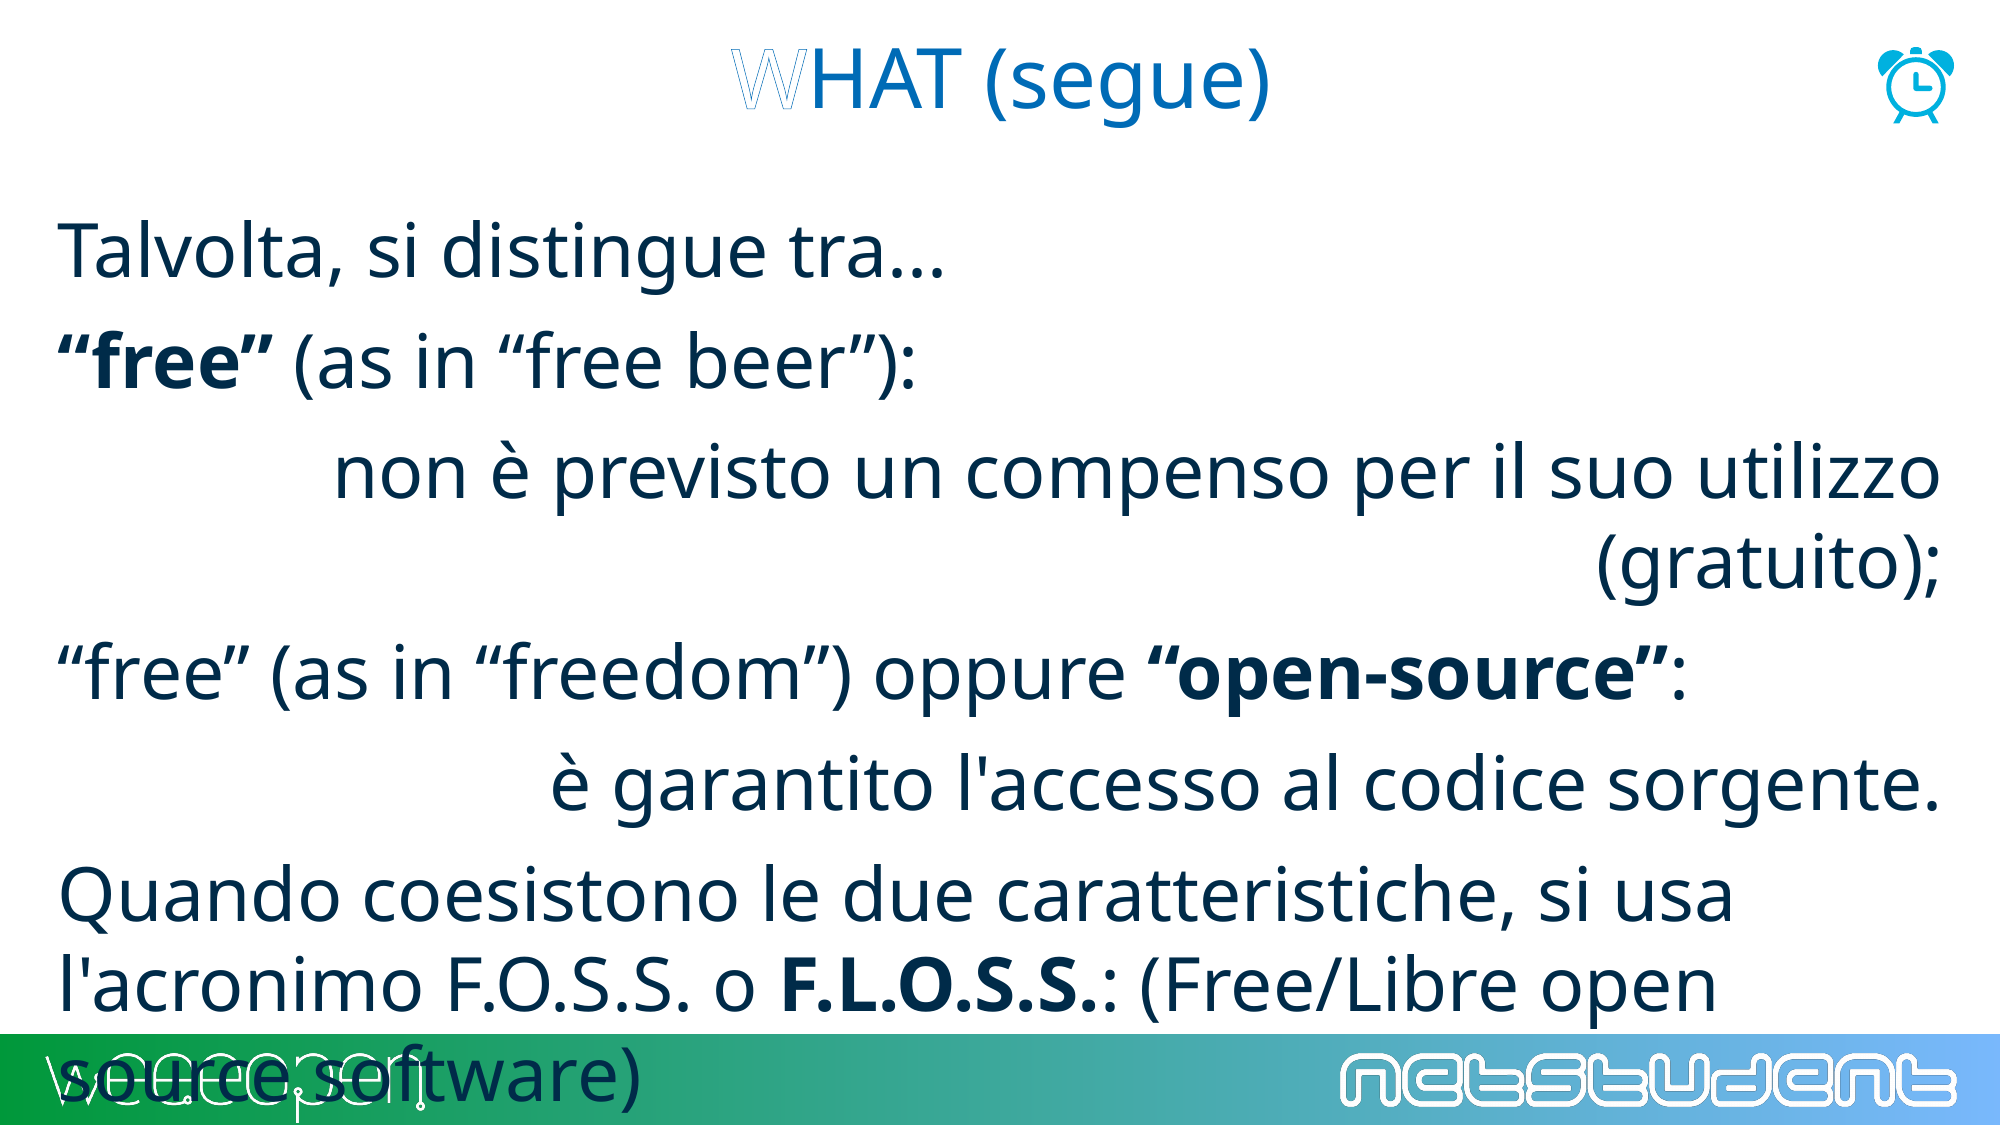

WHAT (segue)
Talvolta, si distingue tra...
“free” (as in “free beer”):
non è previsto un compenso per il suo utilizzo (gratuito);
“free” (as in “freedom”) oppure “open-source”:
è garantito l'accesso al codice sorgente.
Quando coesistono le due caratteristiche, si usa l'acronimo F.O.S.S. o F.L.O.S.S.: (Free/Libre open source software)